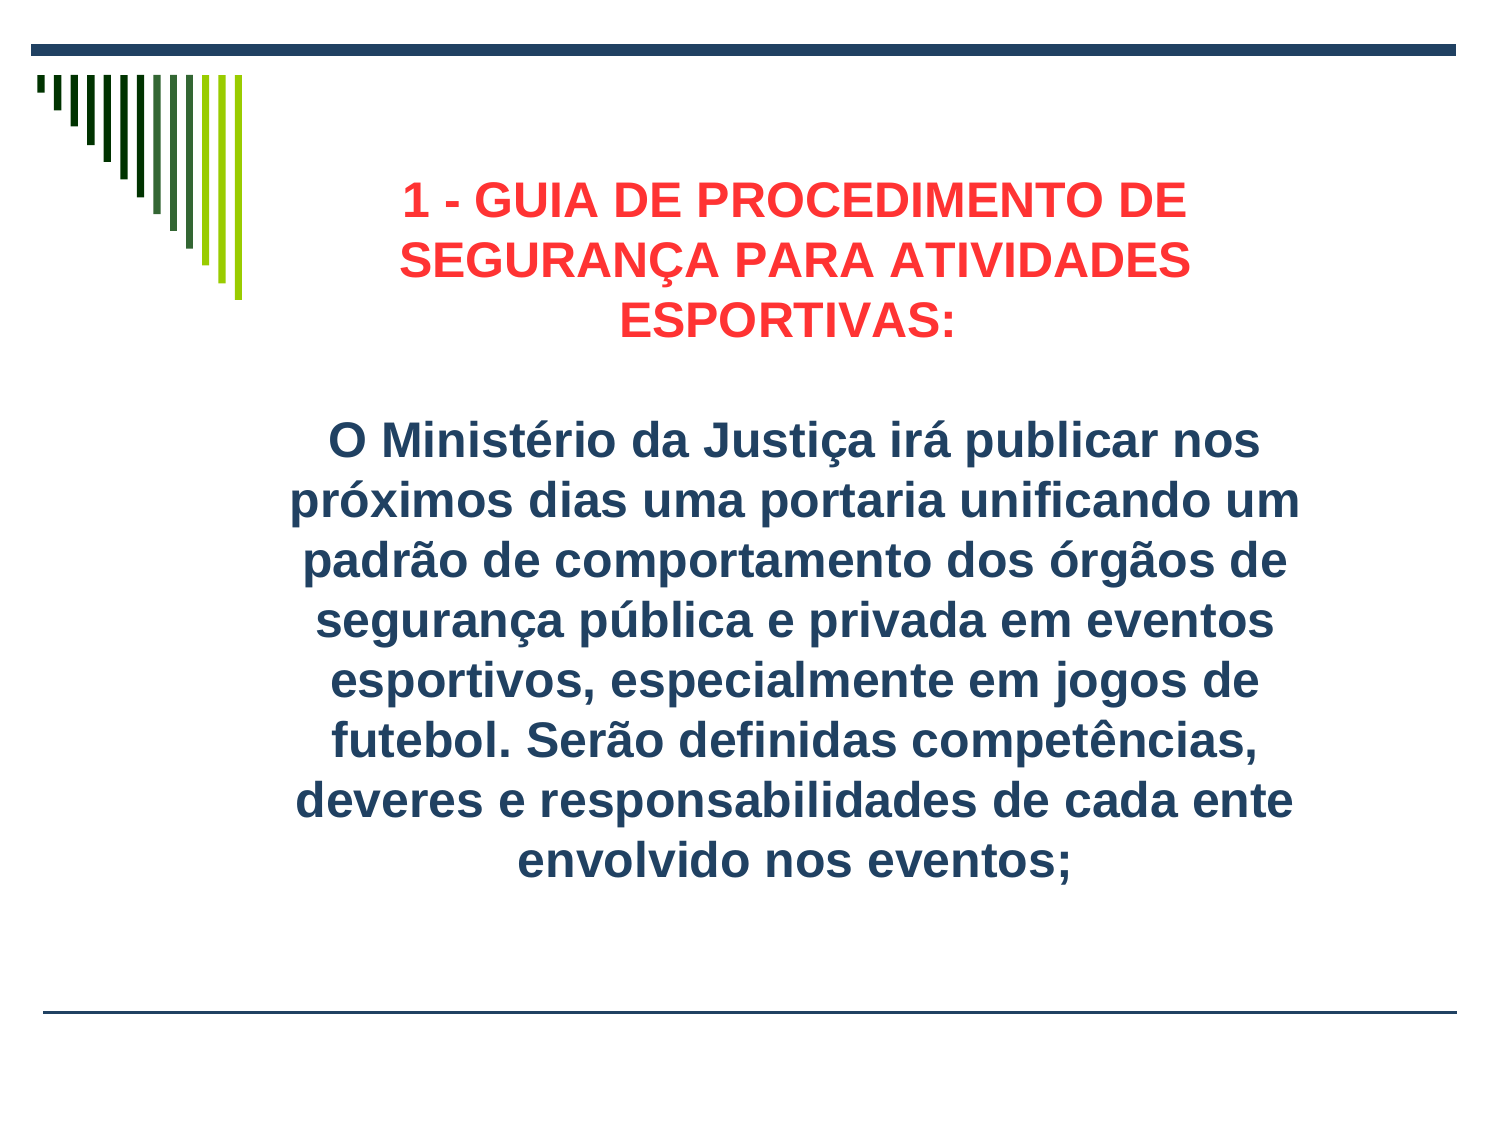

# 1 - GUIA DE PROCEDIMENTO DE SEGURANÇA PARA ATIVIDADES ESPORTIVAS: O Ministério da Justiça irá publicar nos próximos dias uma portaria unificando um padrão de comportamento dos órgãos de segurança pública e privada em eventos esportivos, especialmente em jogos de futebol. Serão definidas competências, deveres e responsabilidades de cada ente envolvido nos eventos;